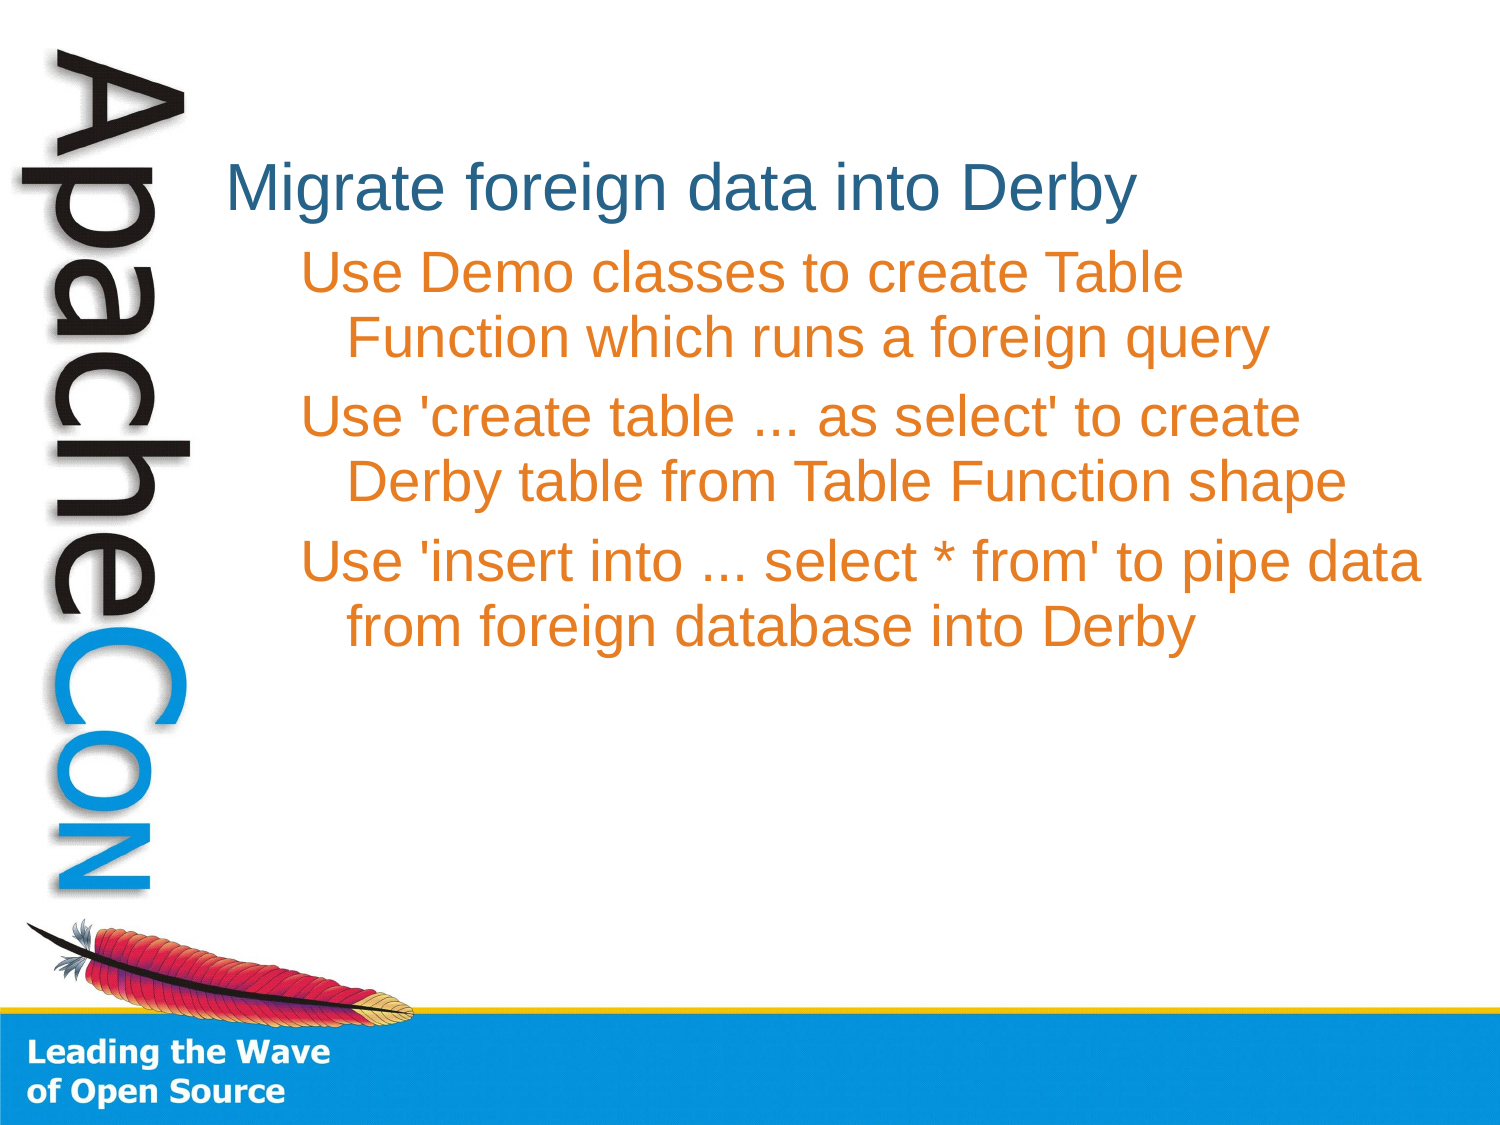

#
Migrate foreign data into Derby
Use Demo classes to create Table Function which runs a foreign query
Use 'create table ... as select' to create Derby table from Table Function shape
Use 'insert into ... select * from' to pipe data from foreign database into Derby